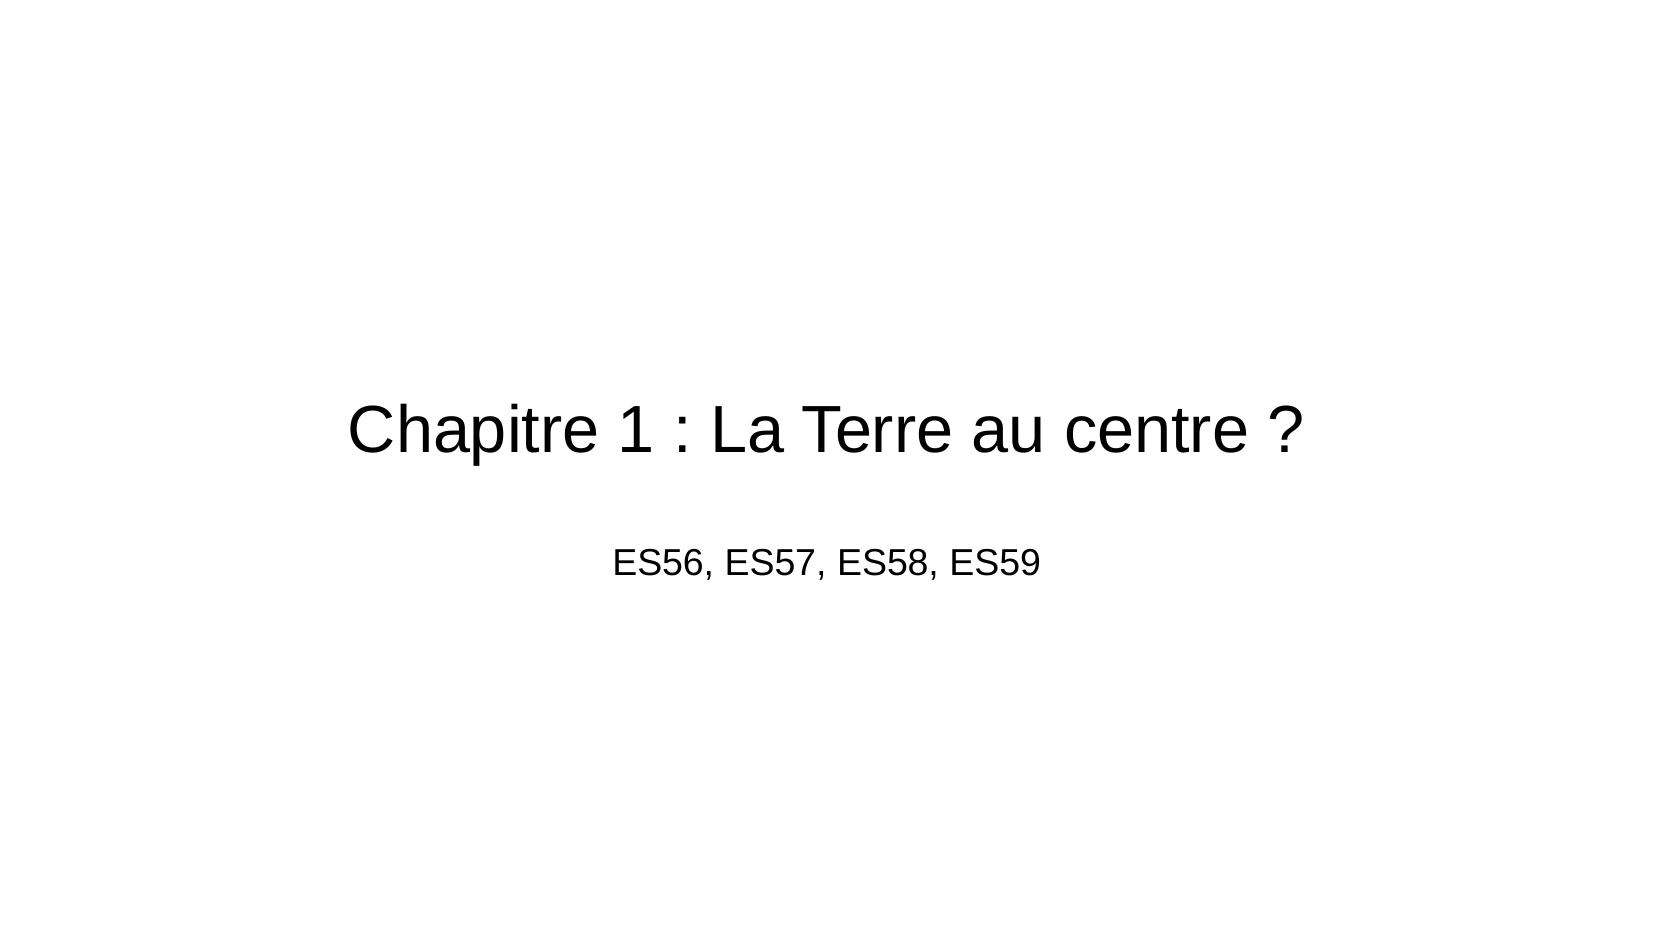

# Chapitre 1 : La Terre au centre ?
ES56, ES57, ES58, ES59